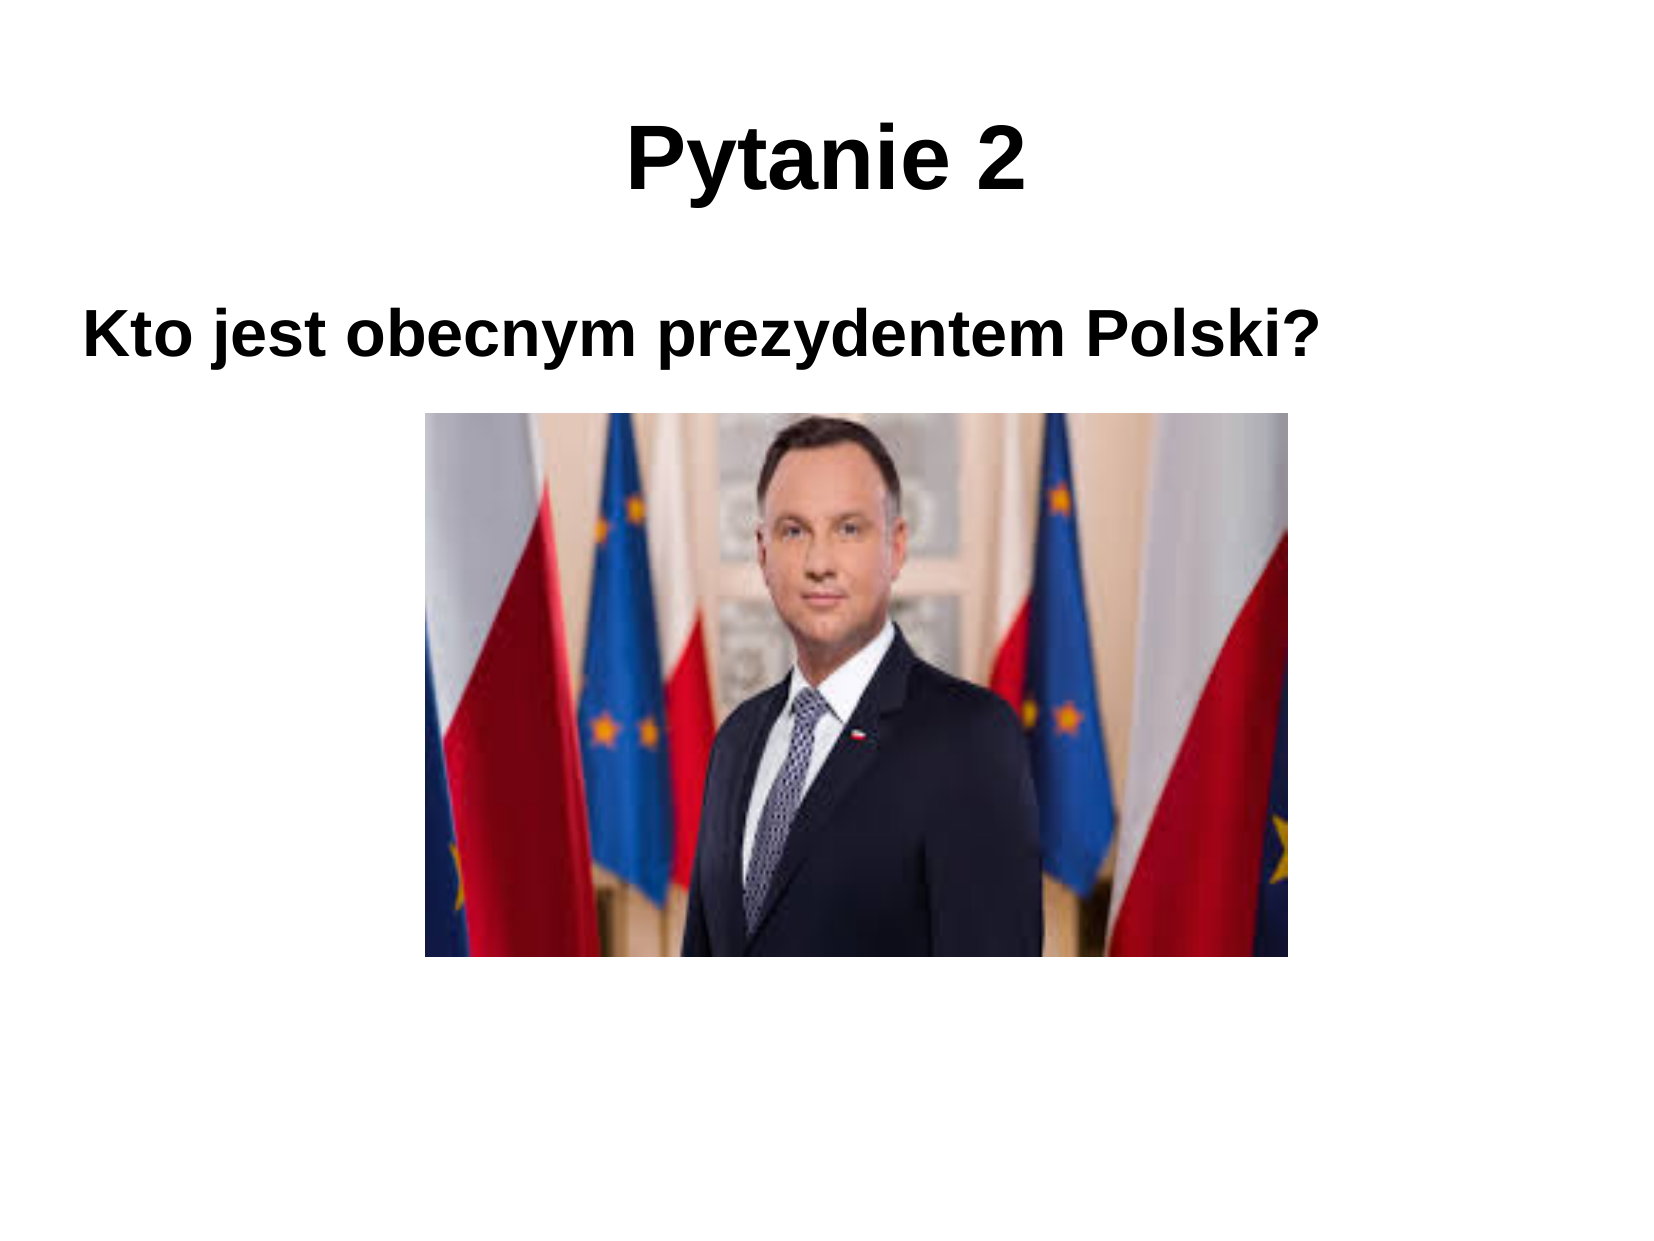

# Pytanie 2
Kto jest obecnym prezydentem Polski?